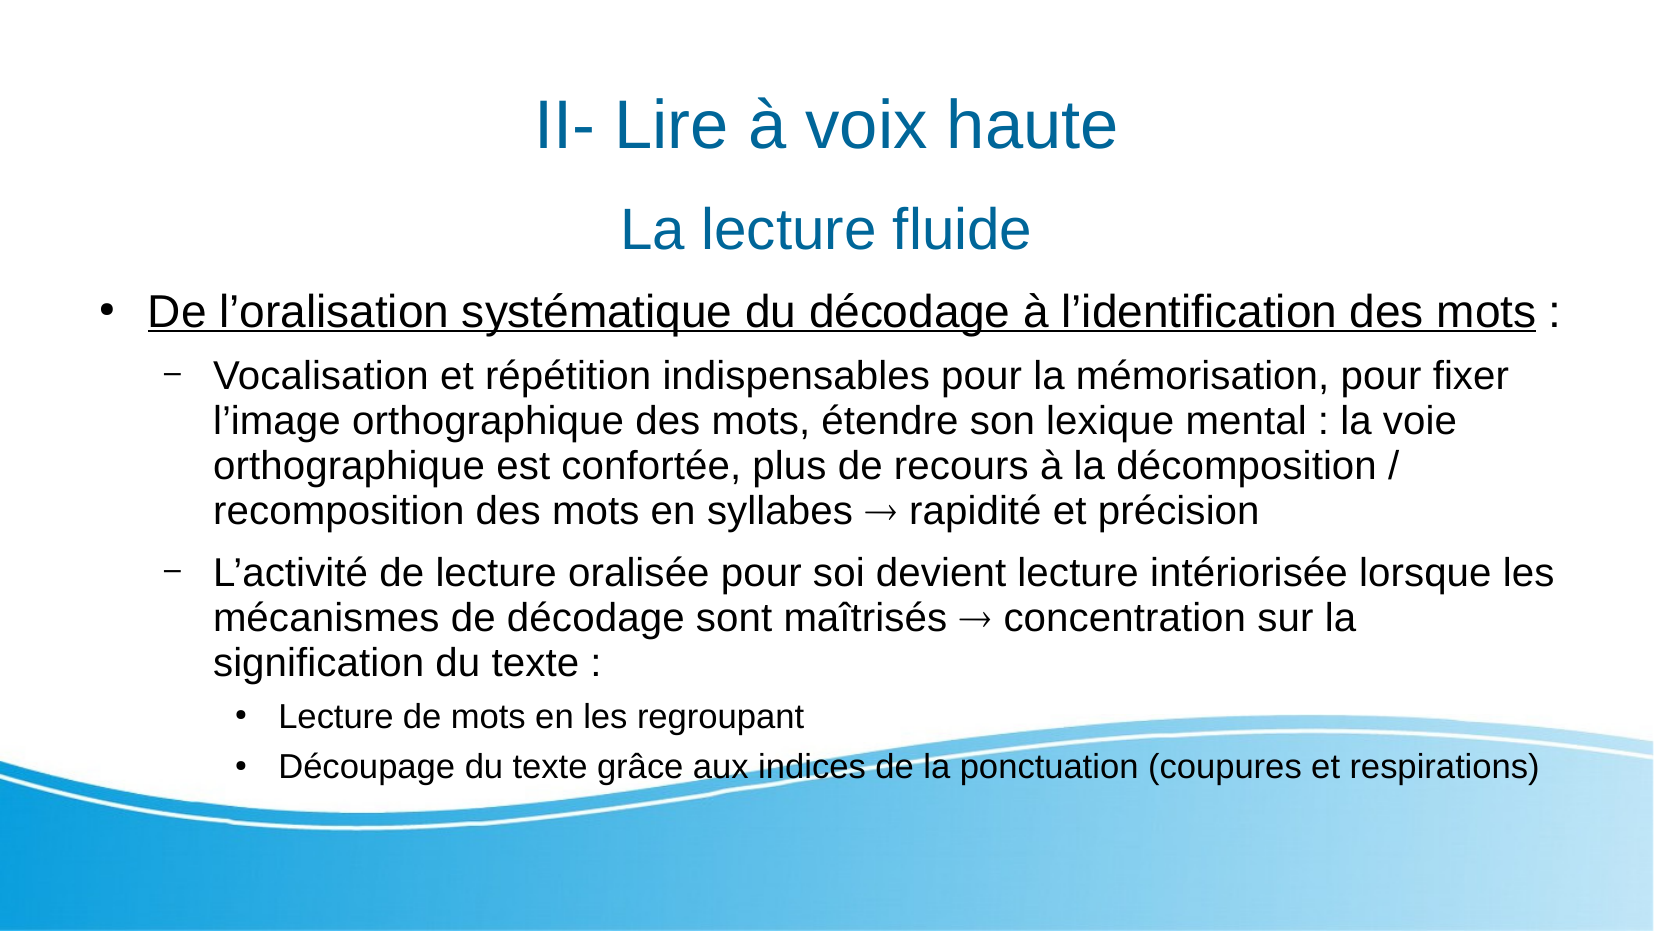

# II- Lire à voix haute
La lecture fluide
De l’oralisation systématique du décodage à l’identification des mots :
Vocalisation et répétition indispensables pour la mémorisation, pour fixer l’image orthographique des mots, étendre son lexique mental : la voie orthographique est confortée, plus de recours à la décomposition / recomposition des mots en syllabes  rapidité et précision
L’activité de lecture oralisée pour soi devient lecture intériorisée lorsque les mécanismes de décodage sont maîtrisés  concentration sur la signification du texte :
Lecture de mots en les regroupant
Découpage du texte grâce aux indices de la ponctuation (coupures et respirations)